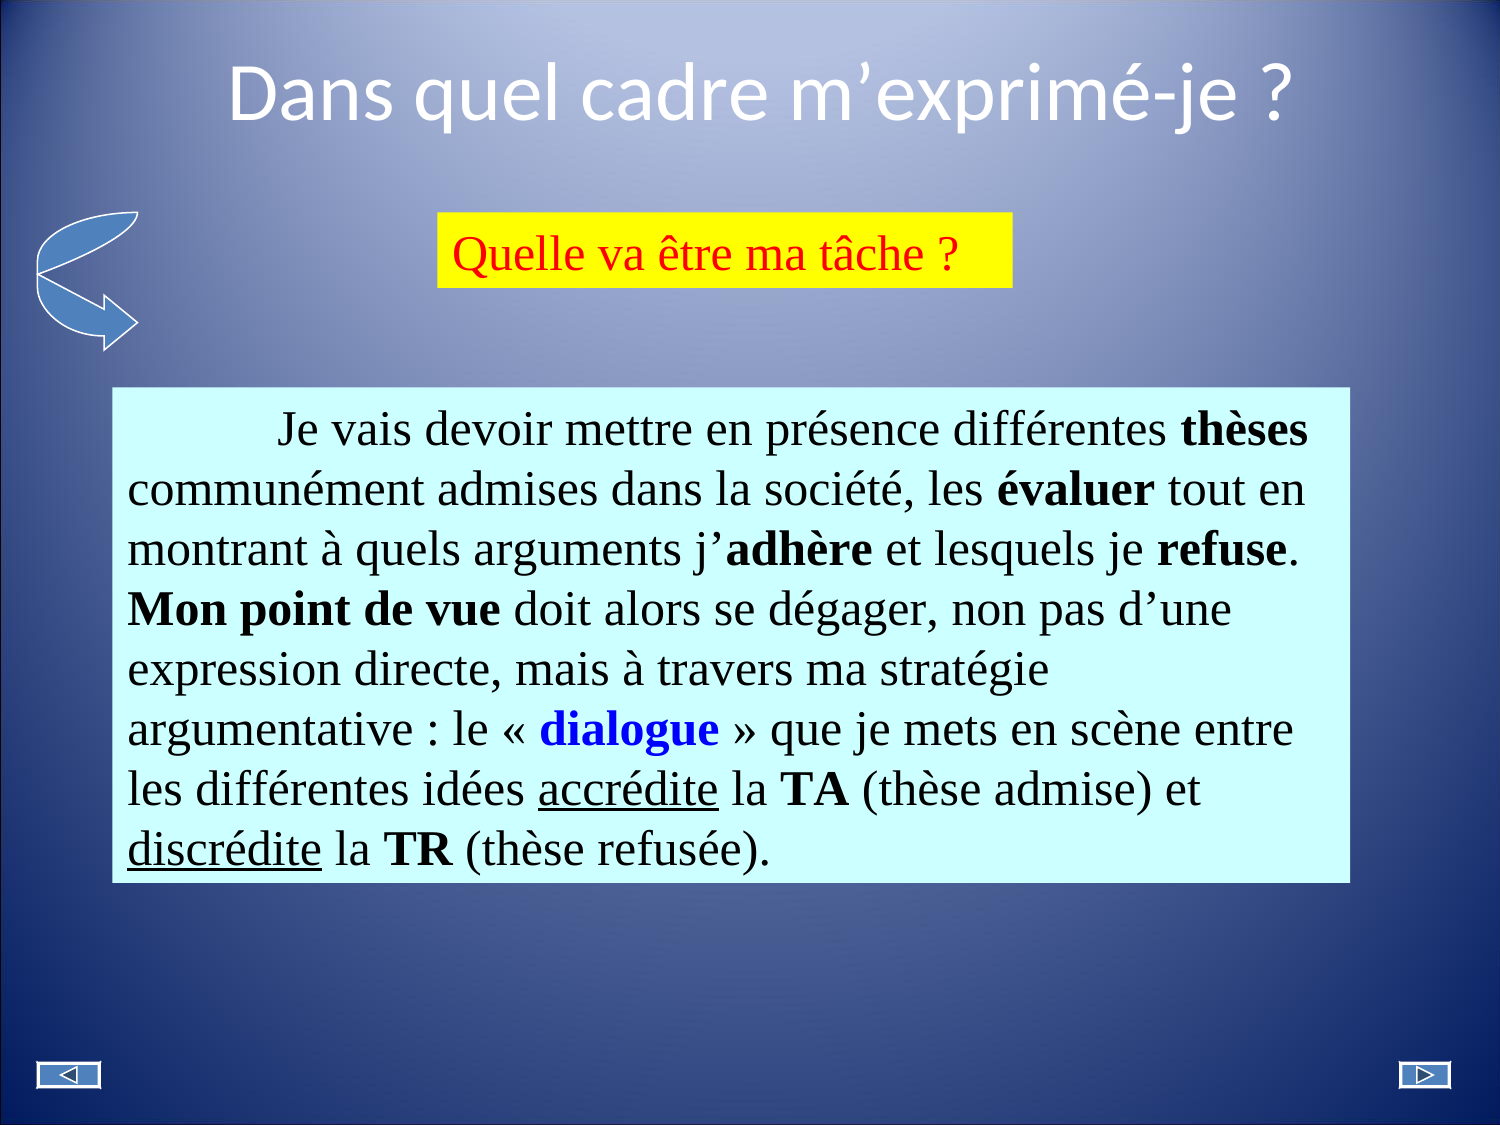

# Dans quel cadre m’exprimé-je ?
Quelle va être ma tâche ?
	Je vais devoir mettre en présence différentes thèses communément admises dans la société, les évaluer tout en montrant à quels arguments j’adhère et lesquels je refuse. 	Mon point de vue doit alors se dégager, non pas d’une expression directe, mais à travers ma stratégie argumentative : le « dialogue » que je mets en scène entre les différentes idées accrédite la TA (thèse admise) et discrédite la TR (thèse refusée).